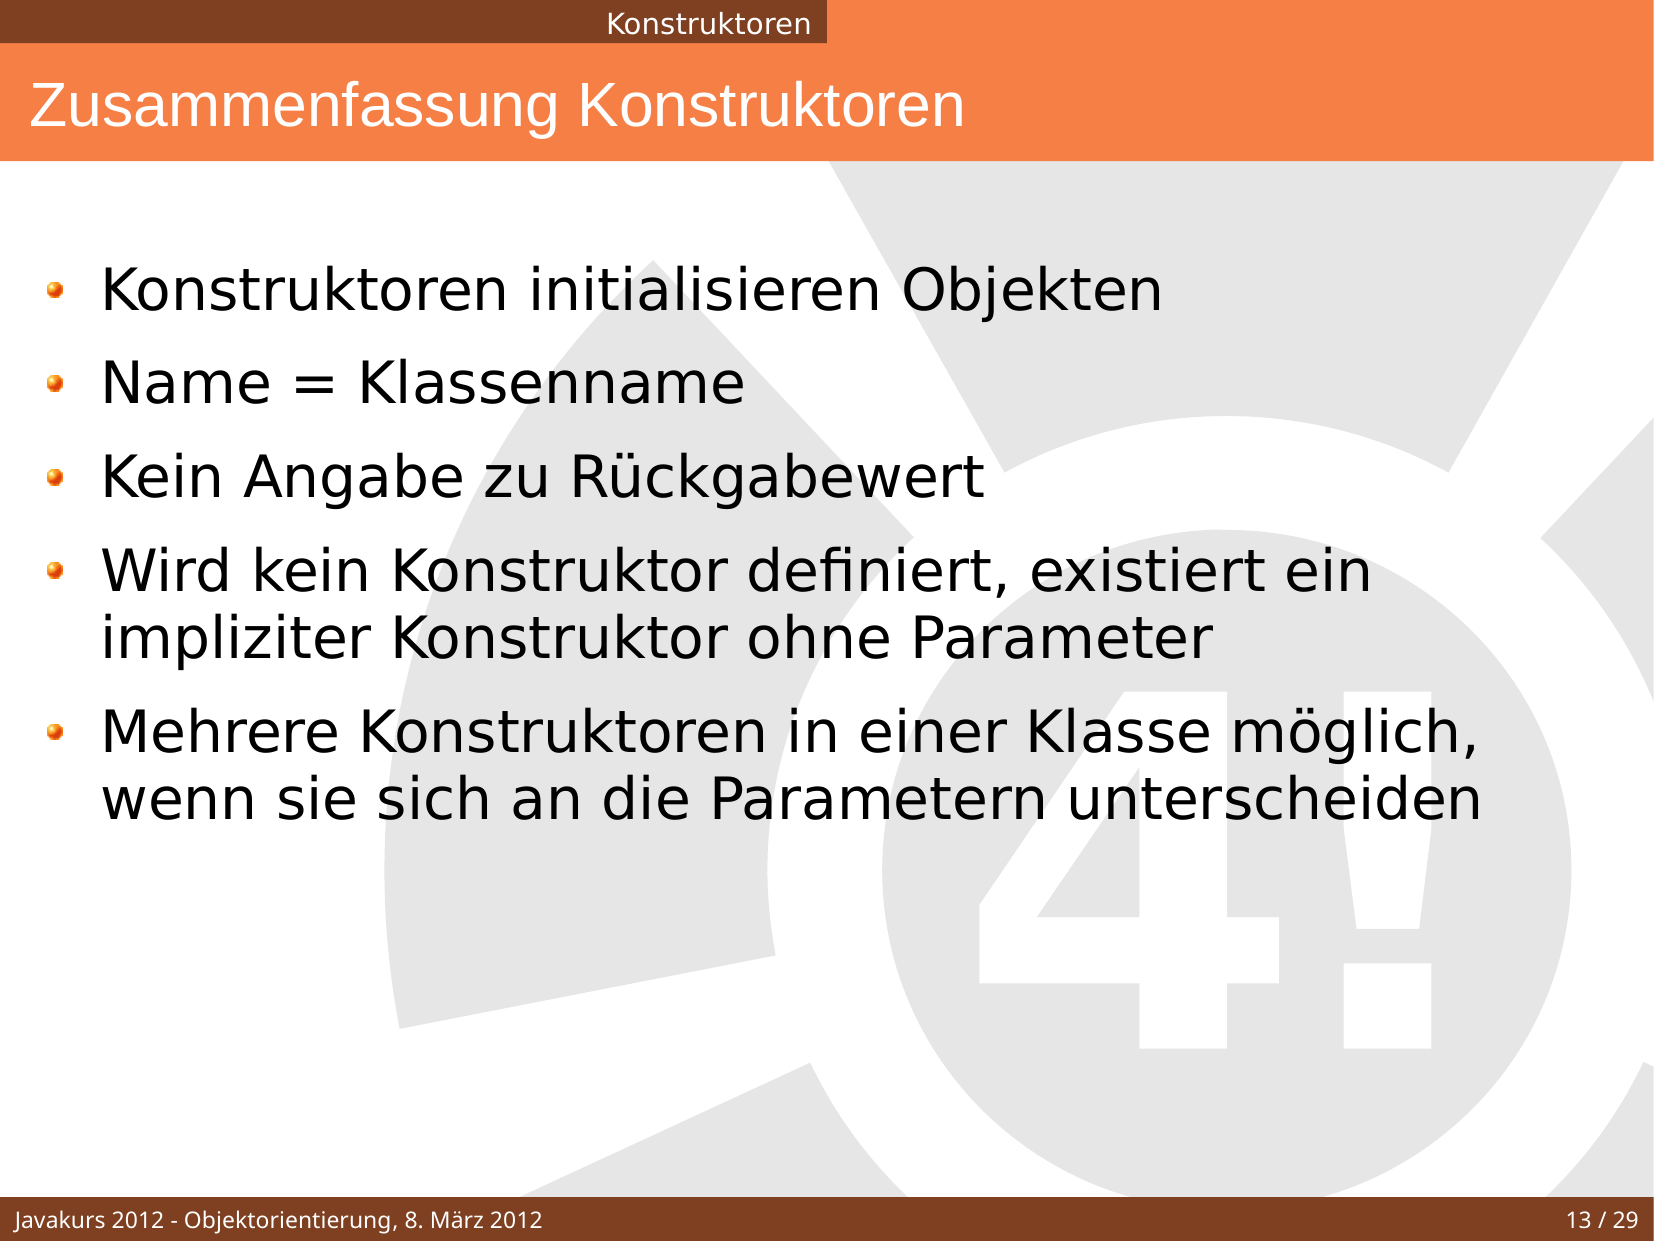

Konstruktoren
# Zusammenfassung Konstruktoren
Konstruktoren initialisieren Objekten
Name = Klassenname
Kein Angabe zu Rückgabewert
Wird kein Konstruktor definiert, existiert ein impliziter Konstruktor ohne Parameter
Mehrere Konstruktoren in einer Klasse möglich, wenn sie sich an die Parametern unterscheiden